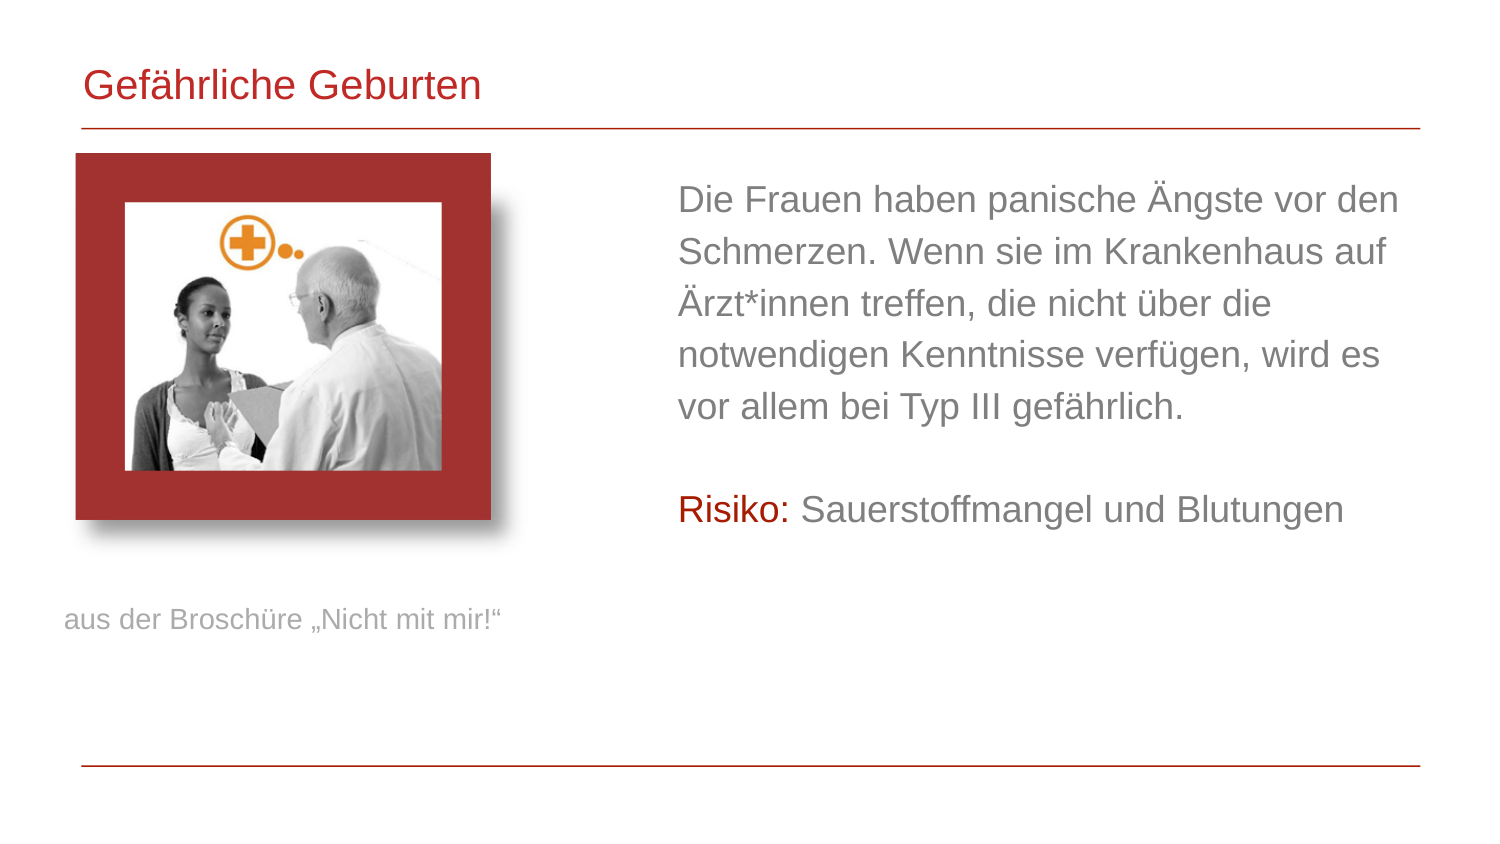

Gefährliche Geburten
Die Frauen haben panische Ängste vor den Schmerzen. Wenn sie im Krankenhaus auf Ärzt*innen treffen, die nicht über die notwendigen Kenntnisse verfügen, wird es vor allem bei Typ III gefährlich.
Risiko: Sauerstoffmangel und Blutungen
aus der Broschüre „Nicht mit mir!“